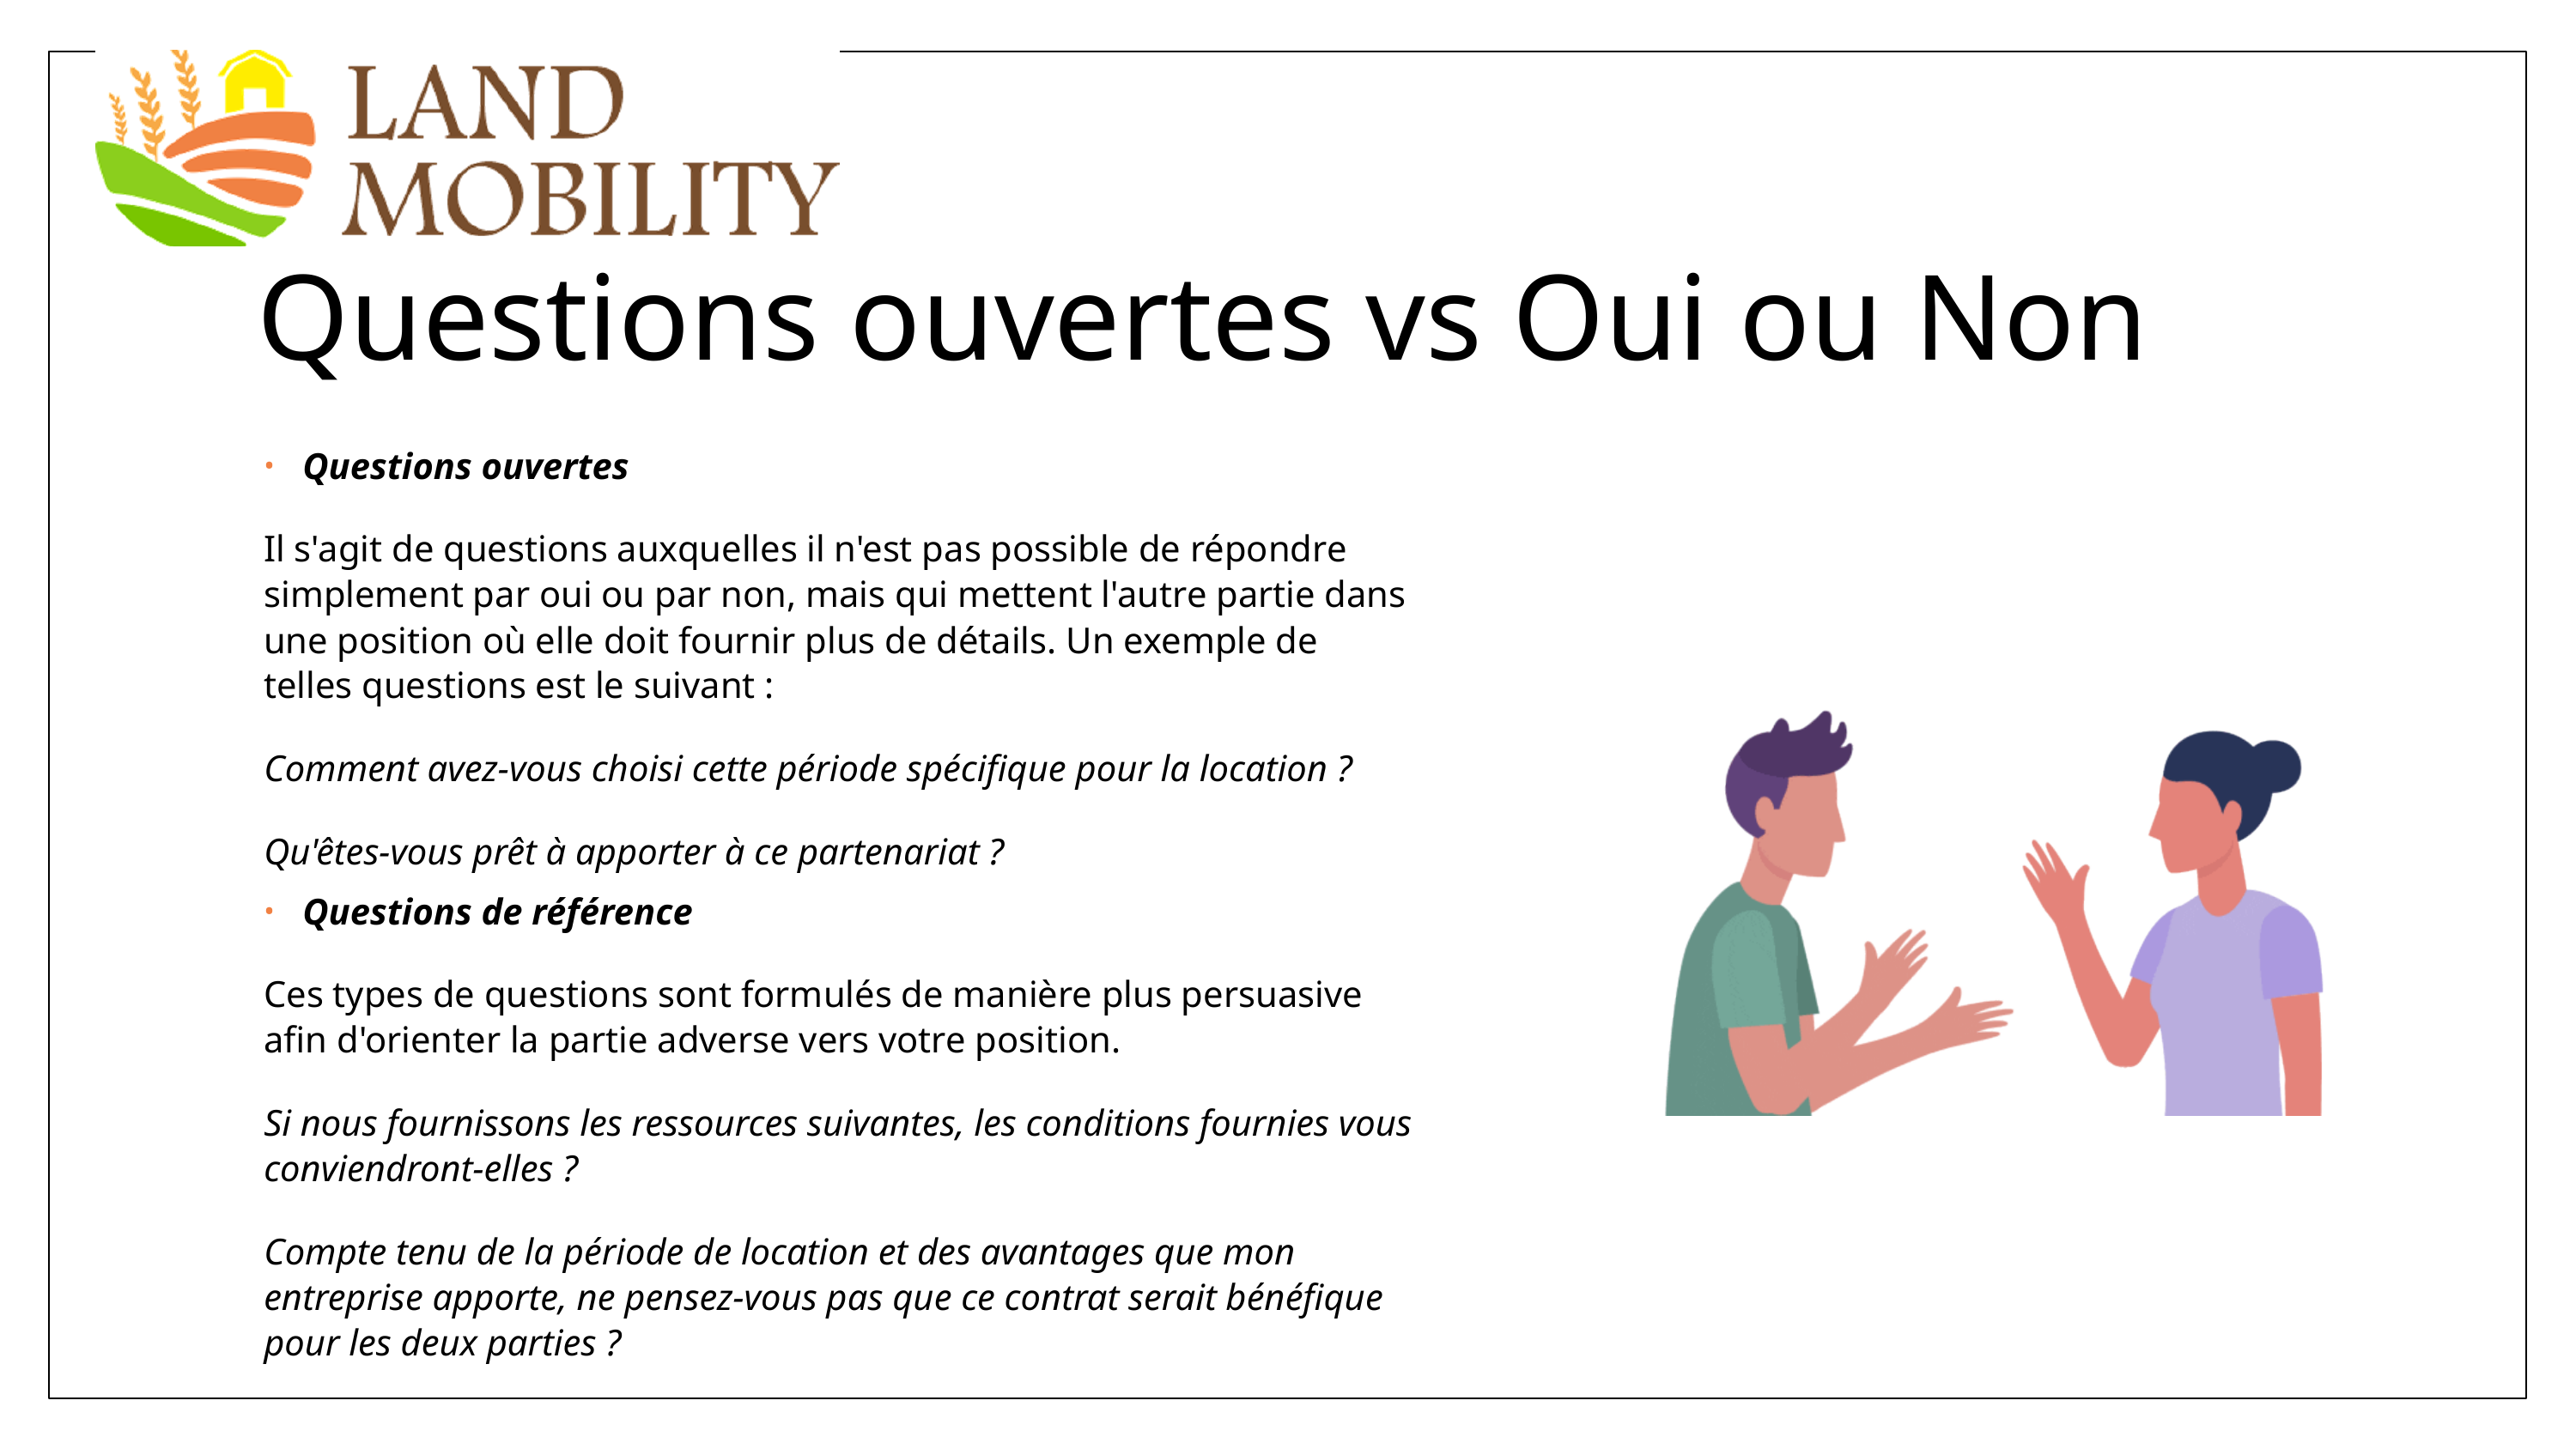

# Questions ouvertes vs Oui ou Non
Questions ouvertes
Il s'agit de questions auxquelles il n'est pas possible de répondre simplement par oui ou par non, mais qui mettent l'autre partie dans une position où elle doit fournir plus de détails. Un exemple de telles questions est le suivant :
Comment avez-vous choisi cette période spécifique pour la location ?
Qu'êtes-vous prêt à apporter à ce partenariat ?
Questions de référence
Ces types de questions sont formulés de manière plus persuasive afin d'orienter la partie adverse vers votre position.
Si nous fournissons les ressources suivantes, les conditions fournies vous conviendront-elles ?
Compte tenu de la période de location et des avantages que mon entreprise apporte, ne pensez-vous pas que ce contrat serait bénéfique pour les deux parties ?